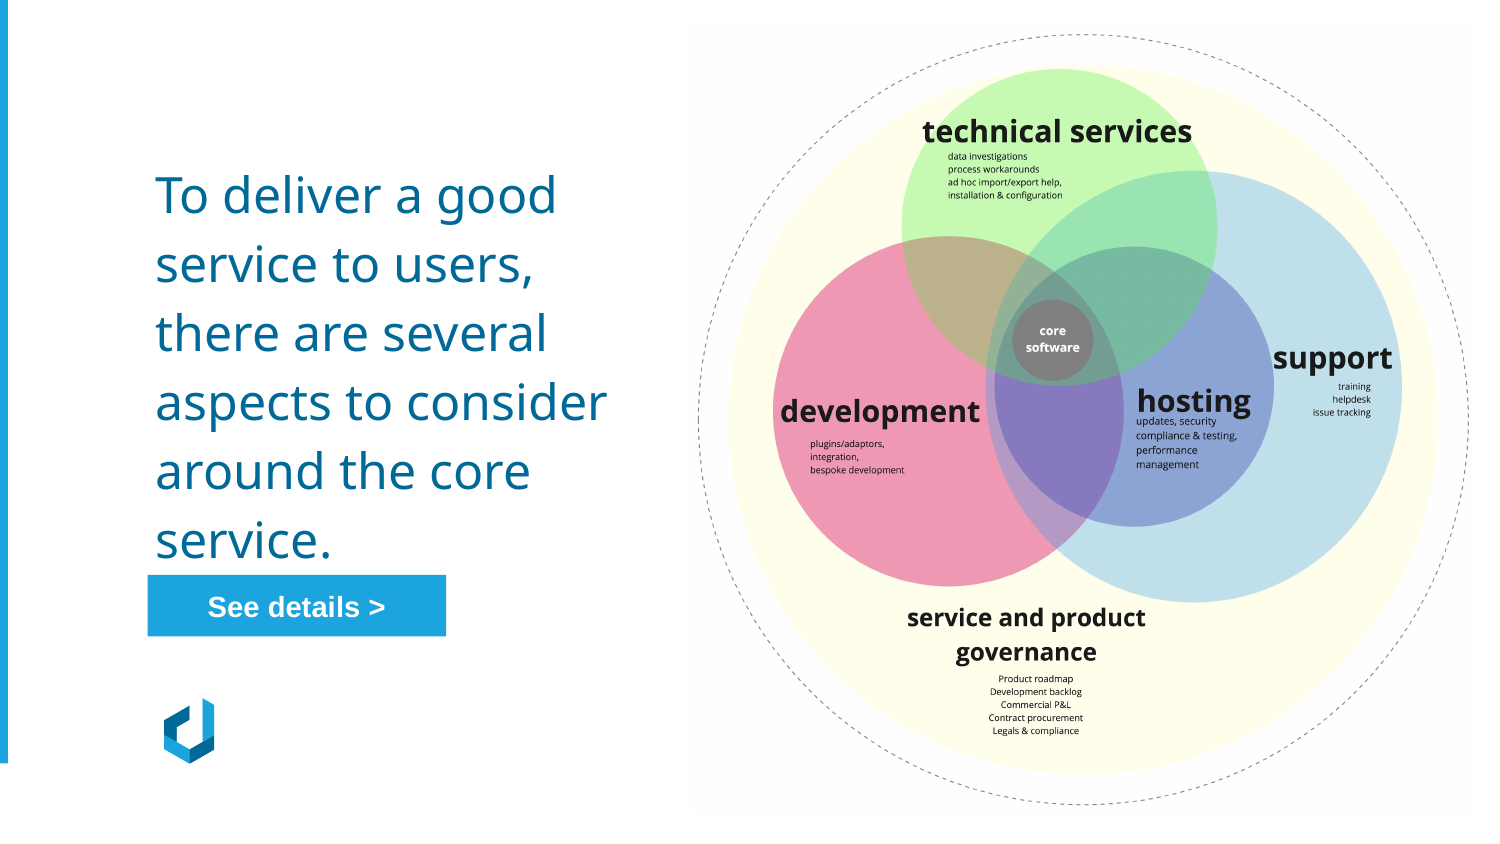

# To deliver a good service to users, there are several aspects to consider around the core service.
See details >